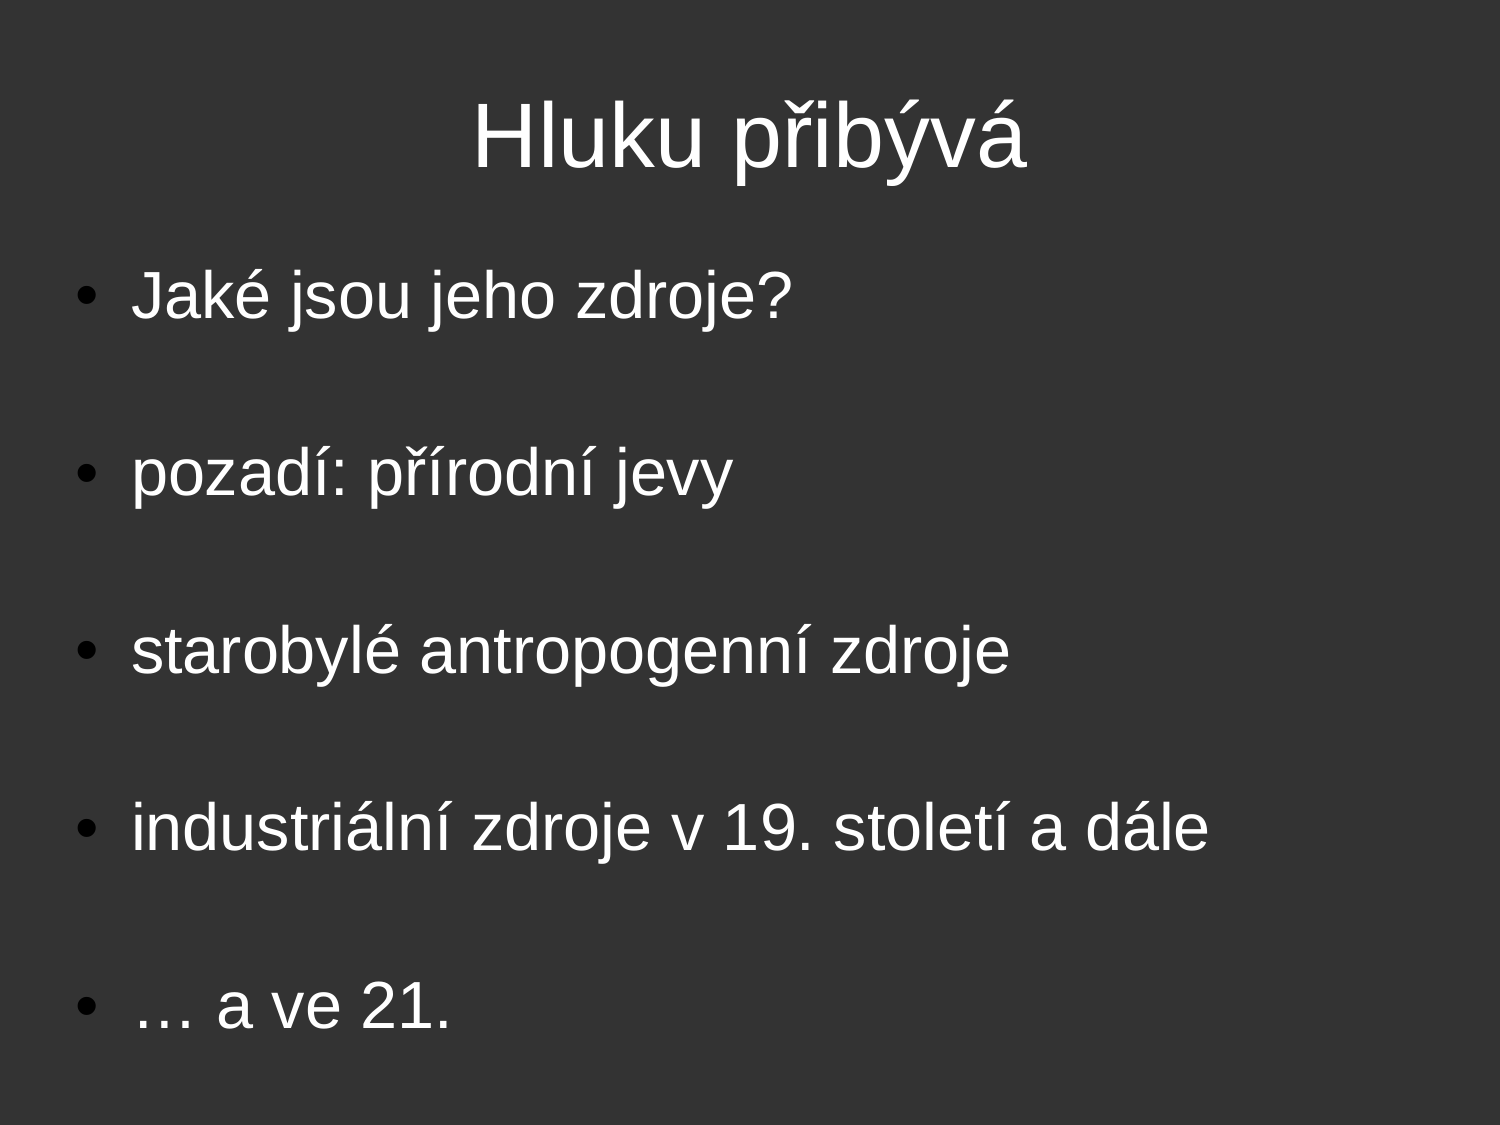

# Hluku přibývá
Jaké jsou jeho zdroje?
pozadí: přírodní jevy
starobylé antropogenní zdroje
industriální zdroje v 19. století a dále
… a ve 21.